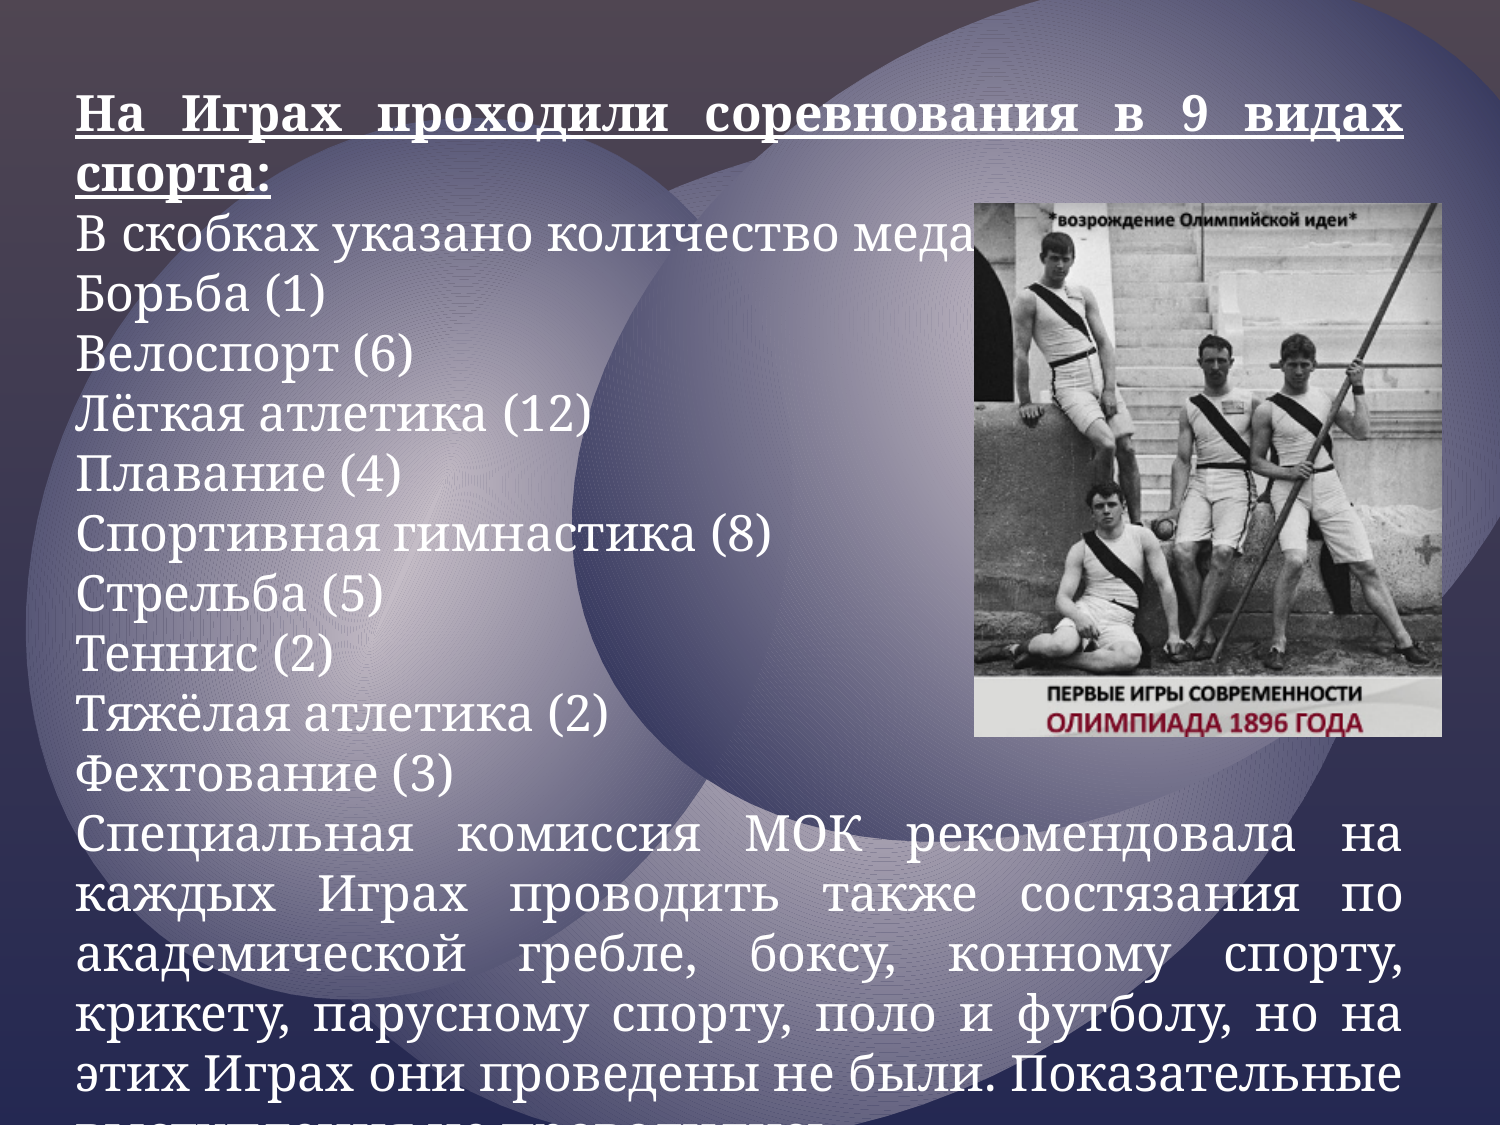

На Играх проходили соревнования в 9 видах спорта:
В скобках указано количество медалей
Борьба (1)
Велоспорт (6)
Лёгкая атлетика (12)
Плавание (4)
Спортивная гимнастика (8)
Стрельба (5)
Теннис (2)
Тяжёлая атлетика (2)
Фехтование (3)
Специальная комиссия МОК рекомендовала на каждых Играх проводить также состязания по академической гребле, боксу, конному спорту, крикету, парусному спорту, поло и футболу, но на этих Играх они проведены не были. Показательные выступления не проводились.